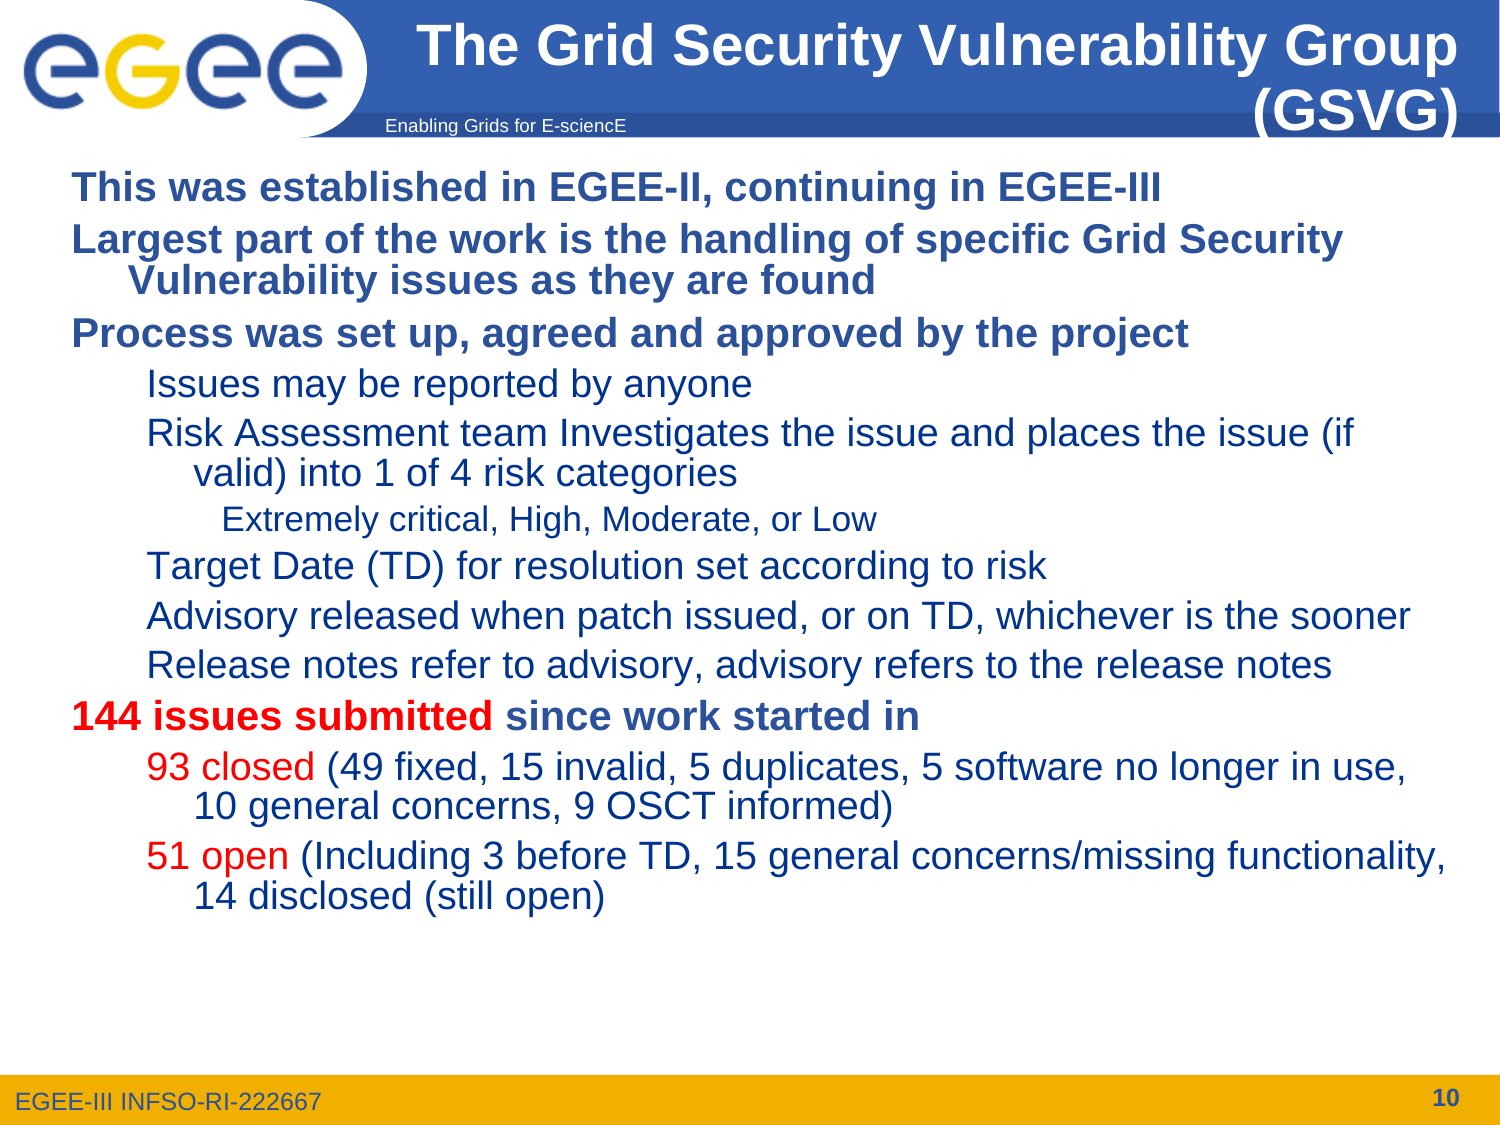

# The Grid Security Vulnerability Group (GSVG)
This was established in EGEE-II, continuing in EGEE-III
Largest part of the work is the handling of specific Grid Security Vulnerability issues as they are found
Process was set up, agreed and approved by the project
Issues may be reported by anyone
Risk Assessment team Investigates the issue and places the issue (if valid) into 1 of 4 risk categories
Extremely critical, High, Moderate, or Low
Target Date (TD) for resolution set according to risk
Advisory released when patch issued, or on TD, whichever is the sooner
Release notes refer to advisory, advisory refers to the release notes
144 issues submitted since work started in
93 closed (49 fixed, 15 invalid, 5 duplicates, 5 software no longer in use, 10 general concerns, 9 OSCT informed)
51 open (Including 3 before TD, 15 general concerns/missing functionality, 14 disclosed (still open)
10